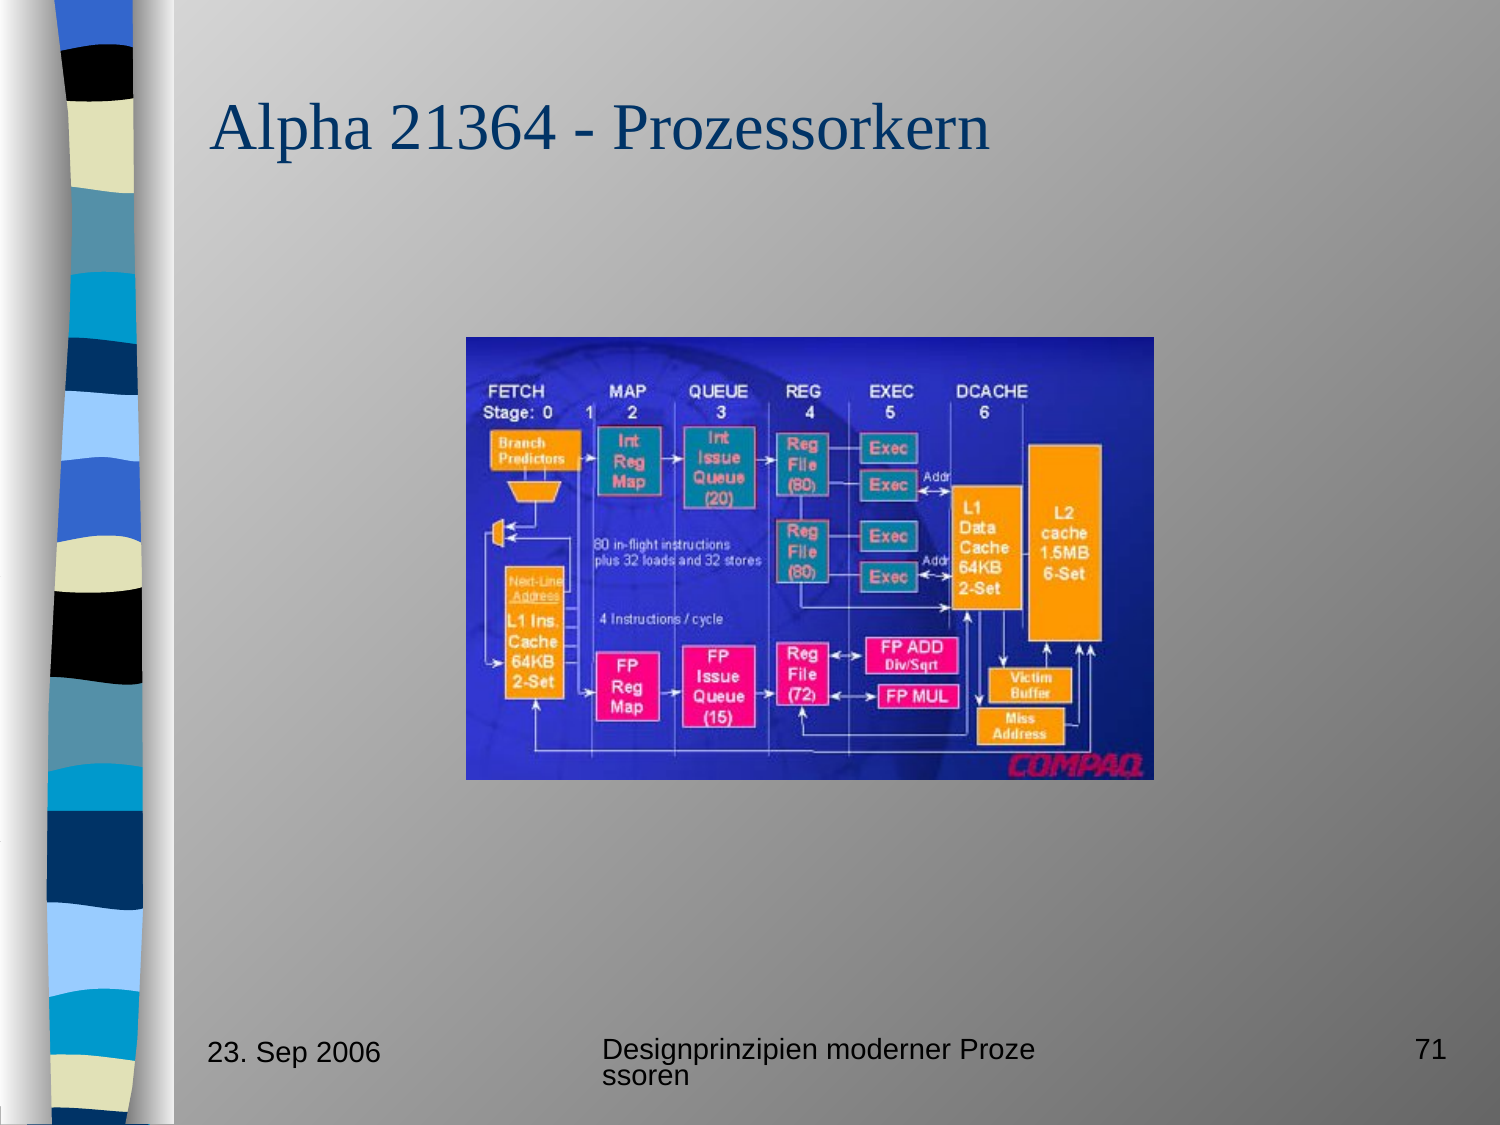

# Alpha 21364 - Prozessorkern
Designprinzipien moderner Prozessoren
71